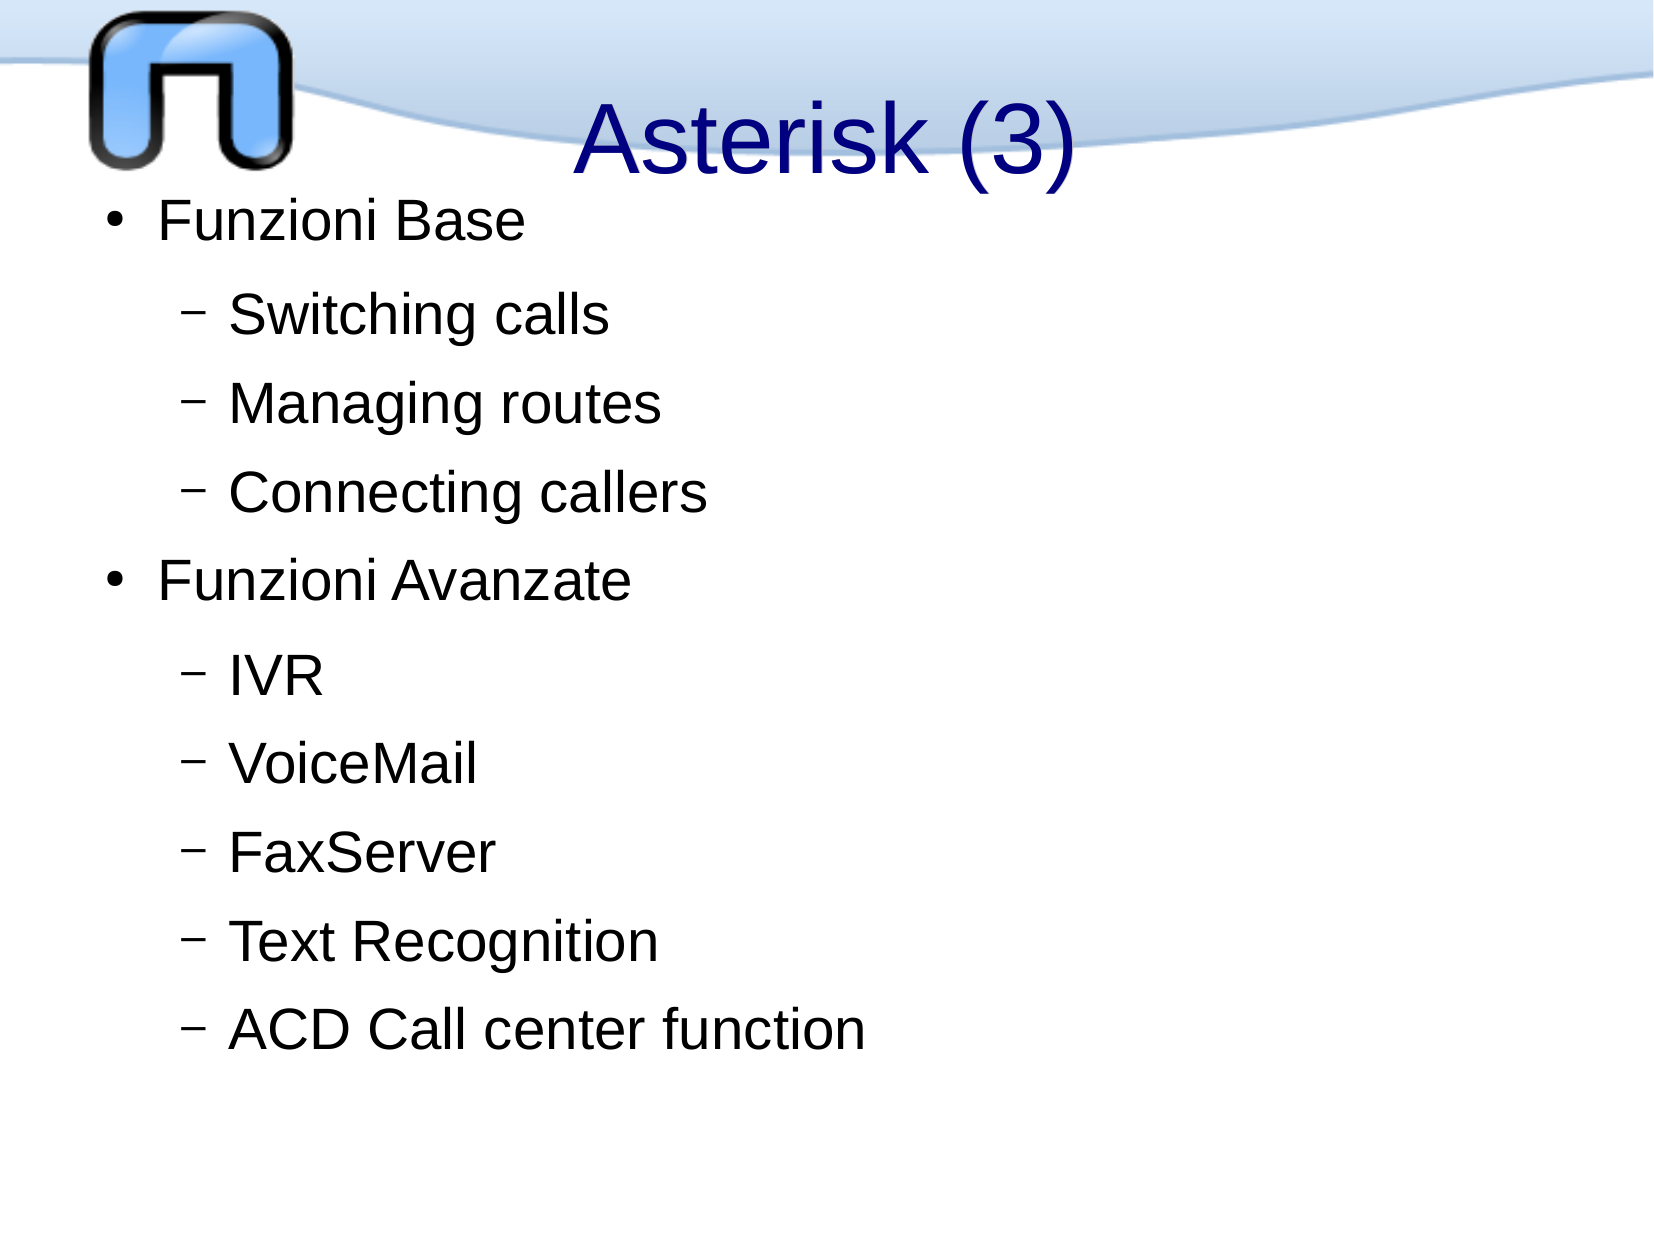

# Asterisk (3)
Funzioni Base
Switching calls
Managing routes
Connecting callers
Funzioni Avanzate
IVR
VoiceMail
FaxServer
Text Recognition
ACD Call center function